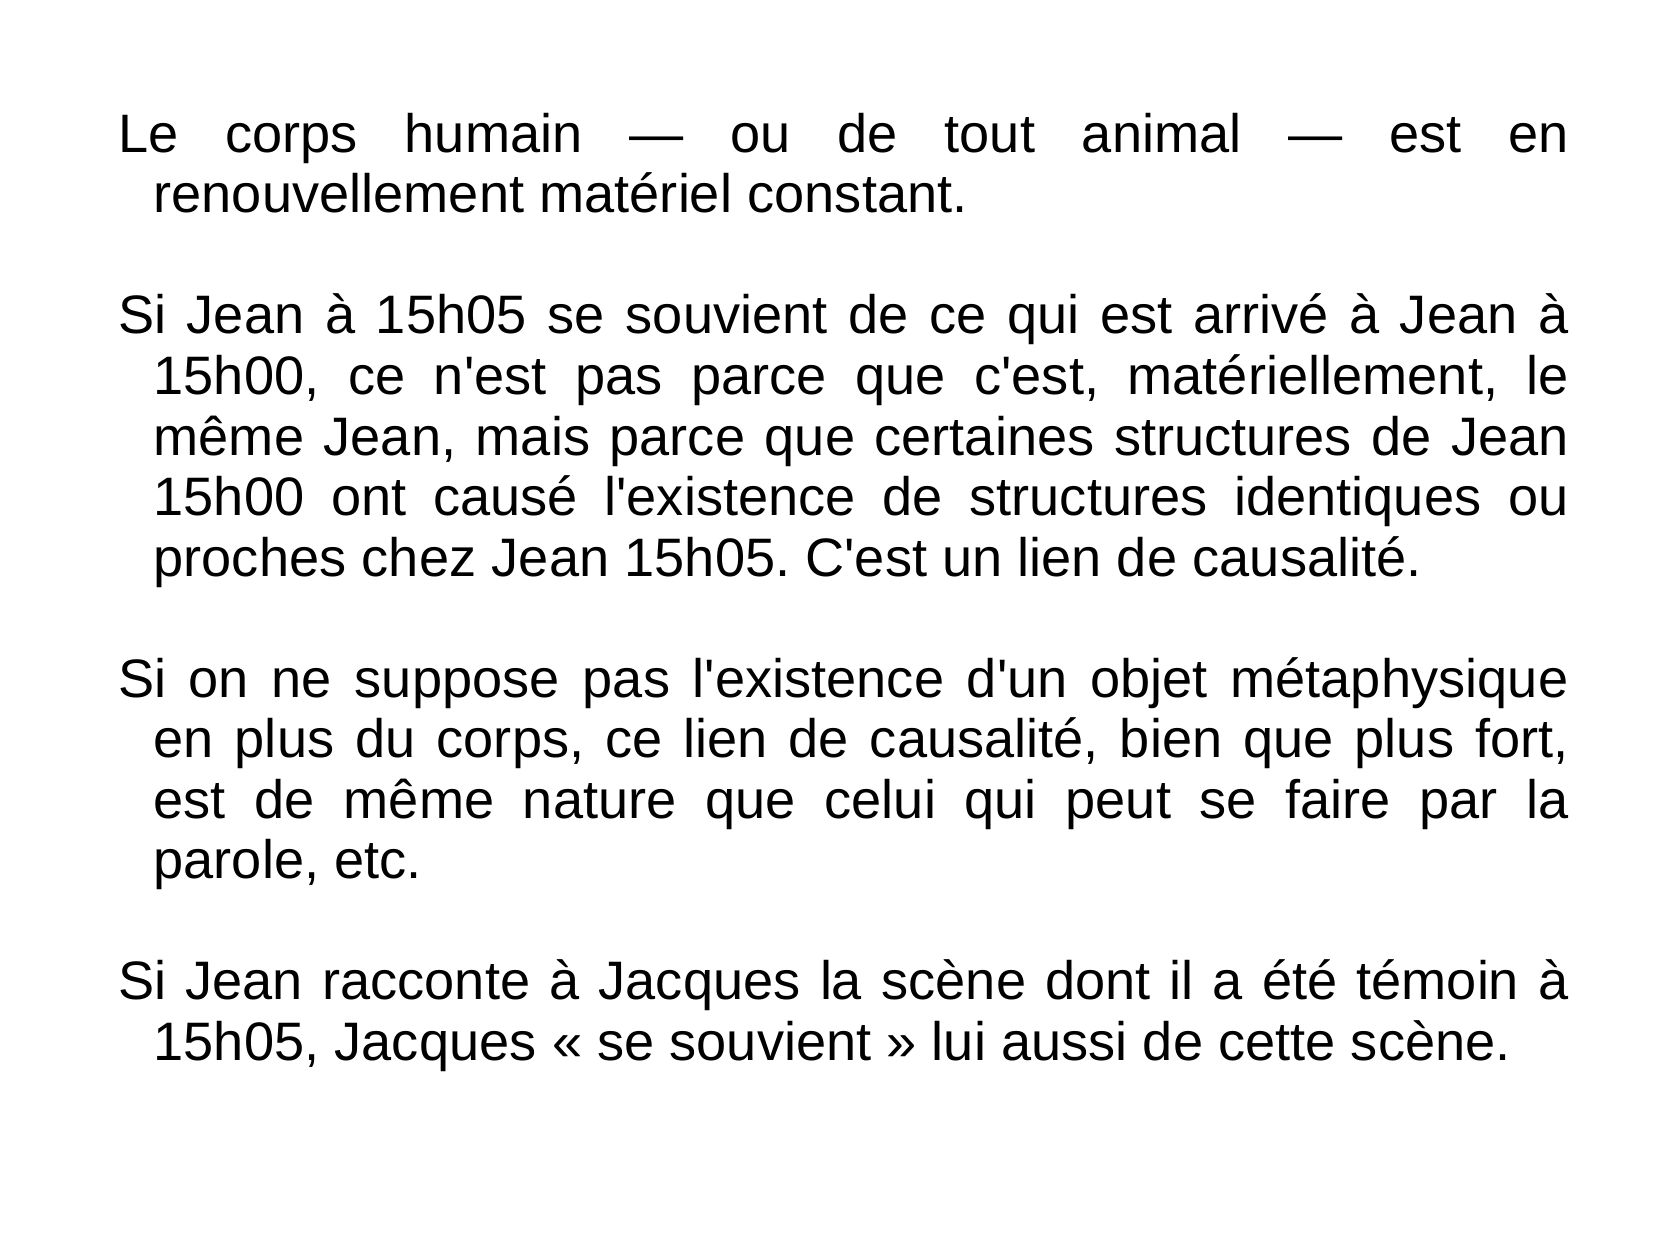

# Le corps humain — ou de tout animal — est en renouvellement matériel constant.
Si Jean à 15h05 se souvient de ce qui est arrivé à Jean à 15h00, ce n'est pas parce que c'est, matériellement, le même Jean, mais parce que certaines structures de Jean 15h00 ont causé l'existence de structures identiques ou proches chez Jean 15h05. C'est un lien de causalité.
Si on ne suppose pas l'existence d'un objet métaphysique en plus du corps, ce lien de causalité, bien que plus fort, est de même nature que celui qui peut se faire par la parole, etc.
Si Jean racconte à Jacques la scène dont il a été témoin à 15h05, Jacques « se souvient » lui aussi de cette scène.